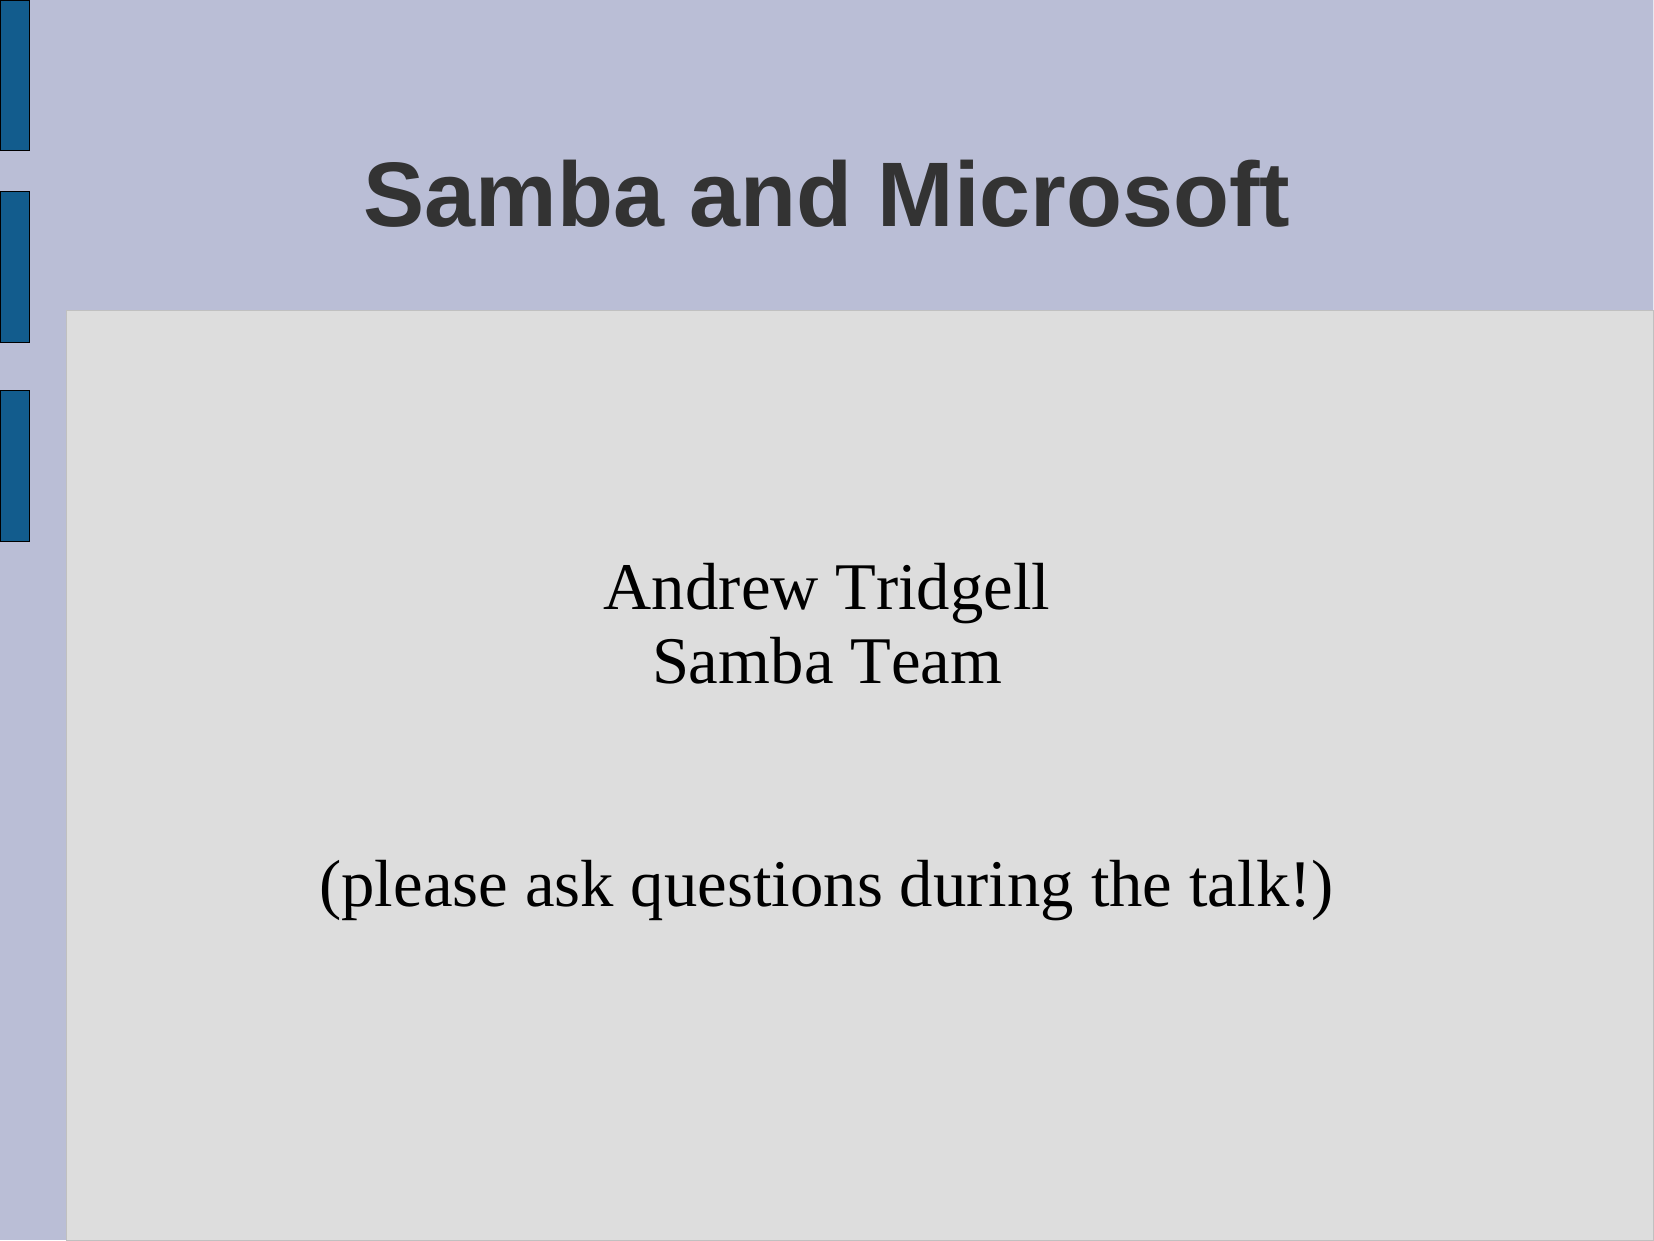

# Samba and Microsoft
Andrew Tridgell
Samba Team
(please ask questions during the talk!)